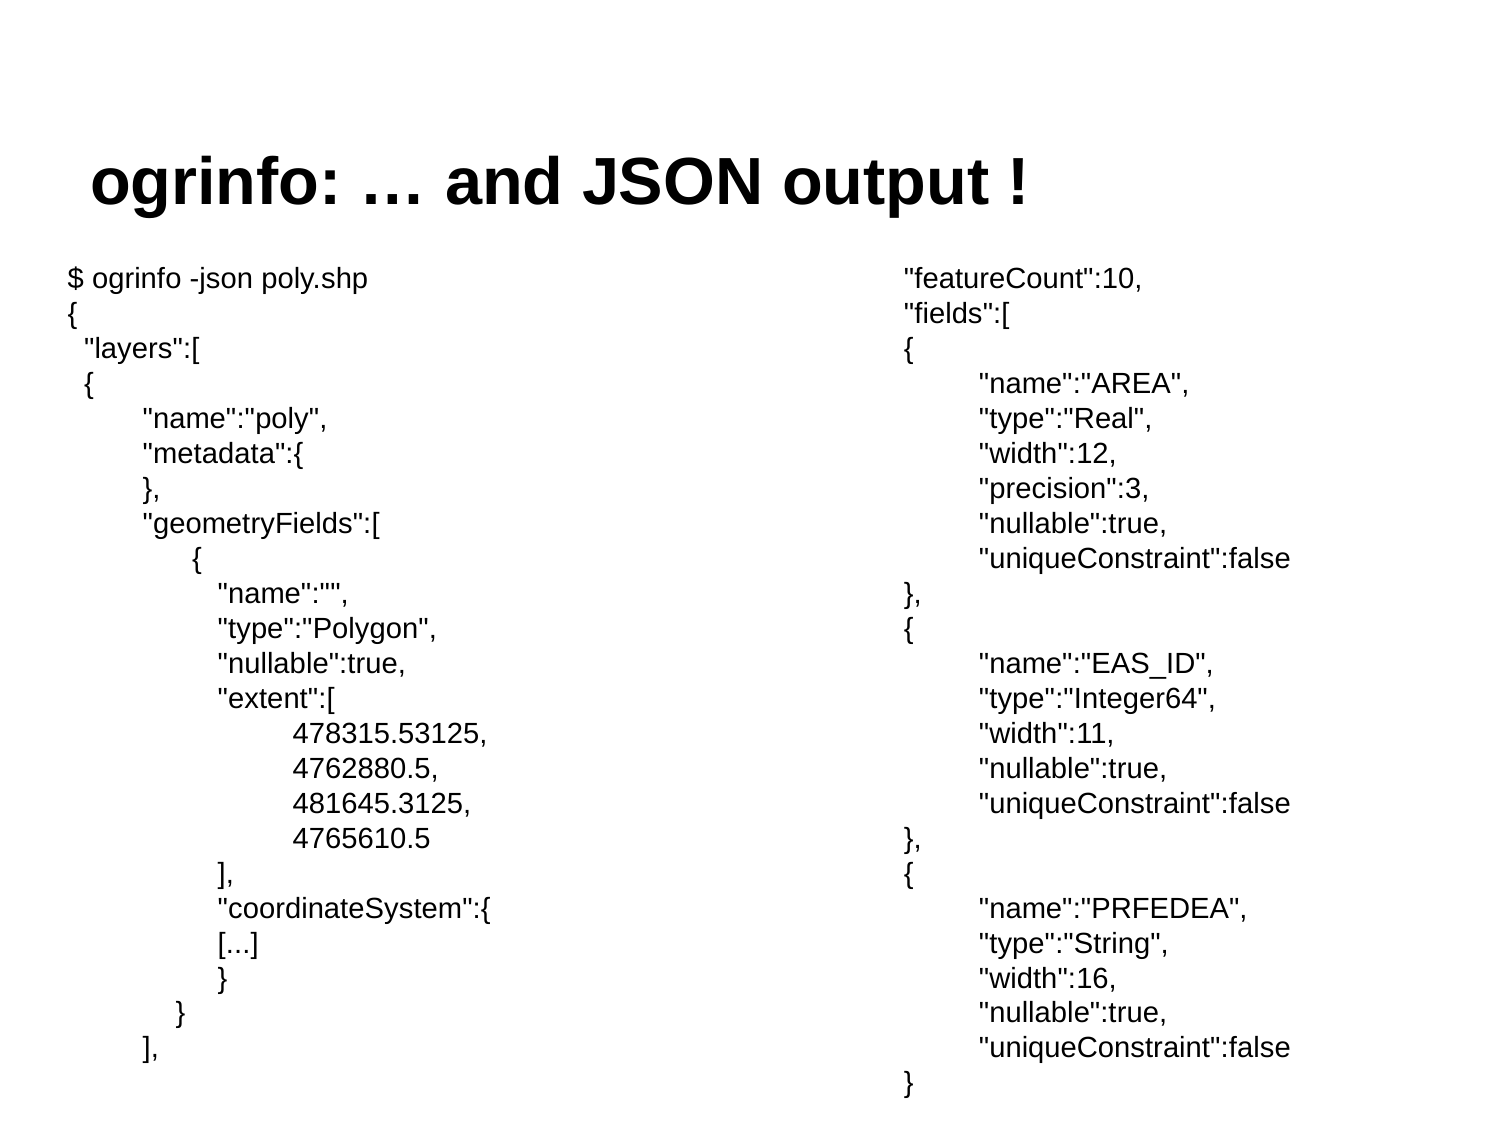

# ogrinfo: … and JSON output !
$ ogrinfo -json poly.shp
{
 "layers":[
 {
 	"name":"poly",
 	"metadata":{
 	},
 	"geometryFields":[
 	 {
 	"name":"",
 	"type":"Polygon",
 	"nullable":true,
 	"extent":[
 	478315.53125,
 	4762880.5,
 	481645.3125,
 	4765610.5
 	],
 	"coordinateSystem":{
 	[...]
 	}
 }
 	],
 	"featureCount":10,
 	"fields":[
 	{
 	"name":"AREA",
 	"type":"Real",
 	"width":12,
 	"precision":3,
 	"nullable":true,
 	"uniqueConstraint":false
 	},
 	{
 	"name":"EAS_ID",
 	"type":"Integer64",
 	"width":11,
 	"nullable":true,
 	"uniqueConstraint":false
 	},
 	{
 	"name":"PRFEDEA",
 	"type":"String",
 	"width":16,
 	"nullable":true,
 	"uniqueConstraint":false
 	}